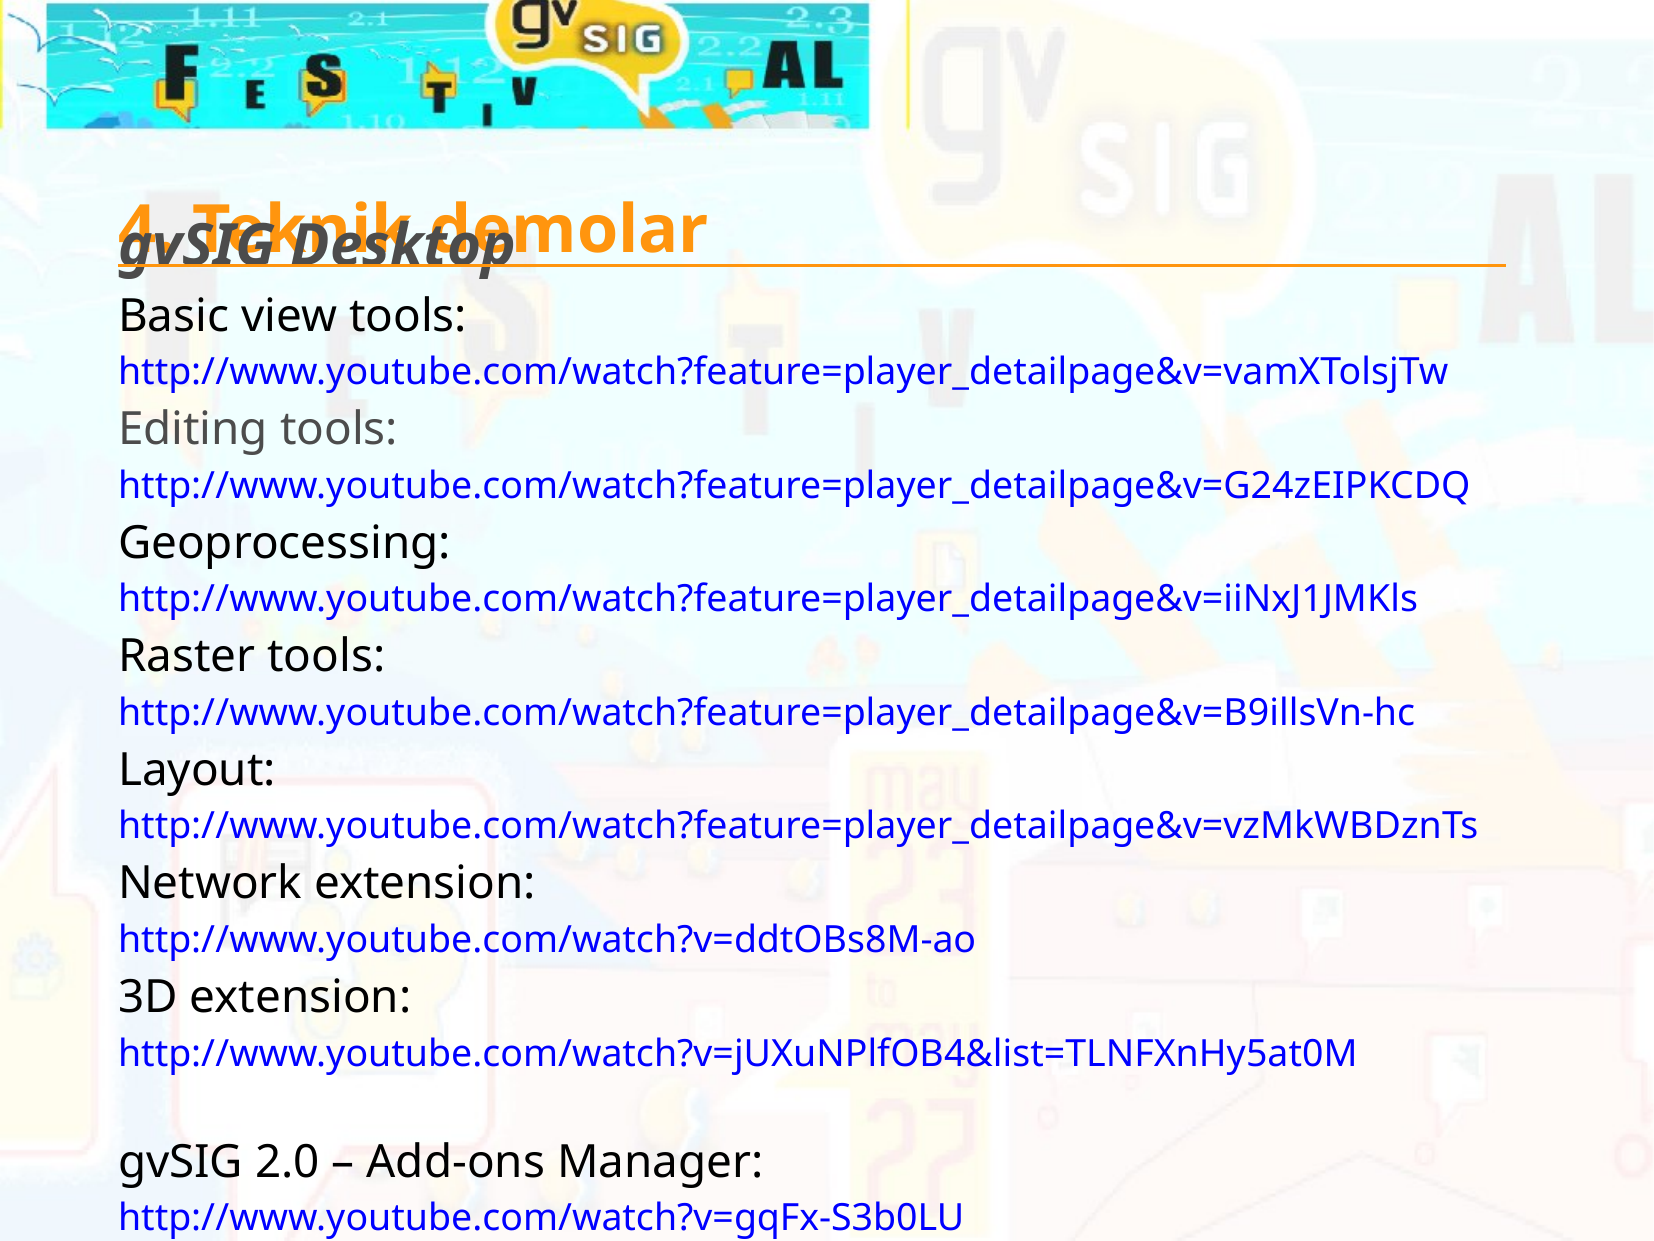

# 4. Teknik demolar
gvSIG Desktop
Basic view tools:
http://www.youtube.com/watch?feature=player_detailpage&v=vamXTolsjTw
Editing tools:
http://www.youtube.com/watch?feature=player_detailpage&v=G24zEIPKCDQ
Geoprocessing:
http://www.youtube.com/watch?feature=player_detailpage&v=iiNxJ1JMKls
Raster tools:
http://www.youtube.com/watch?feature=player_detailpage&v=B9illsVn-hc
Layout:
http://www.youtube.com/watch?feature=player_detailpage&v=vzMkWBDznTs
Network extension:
http://www.youtube.com/watch?v=ddtOBs8M-ao
3D extension:
http://www.youtube.com/watch?v=jUXuNPlfOB4&list=TLNFXnHy5at0M
gvSIG 2.0 – Add-ons Manager:
http://www.youtube.com/watch?v=gqFx-S3b0LU